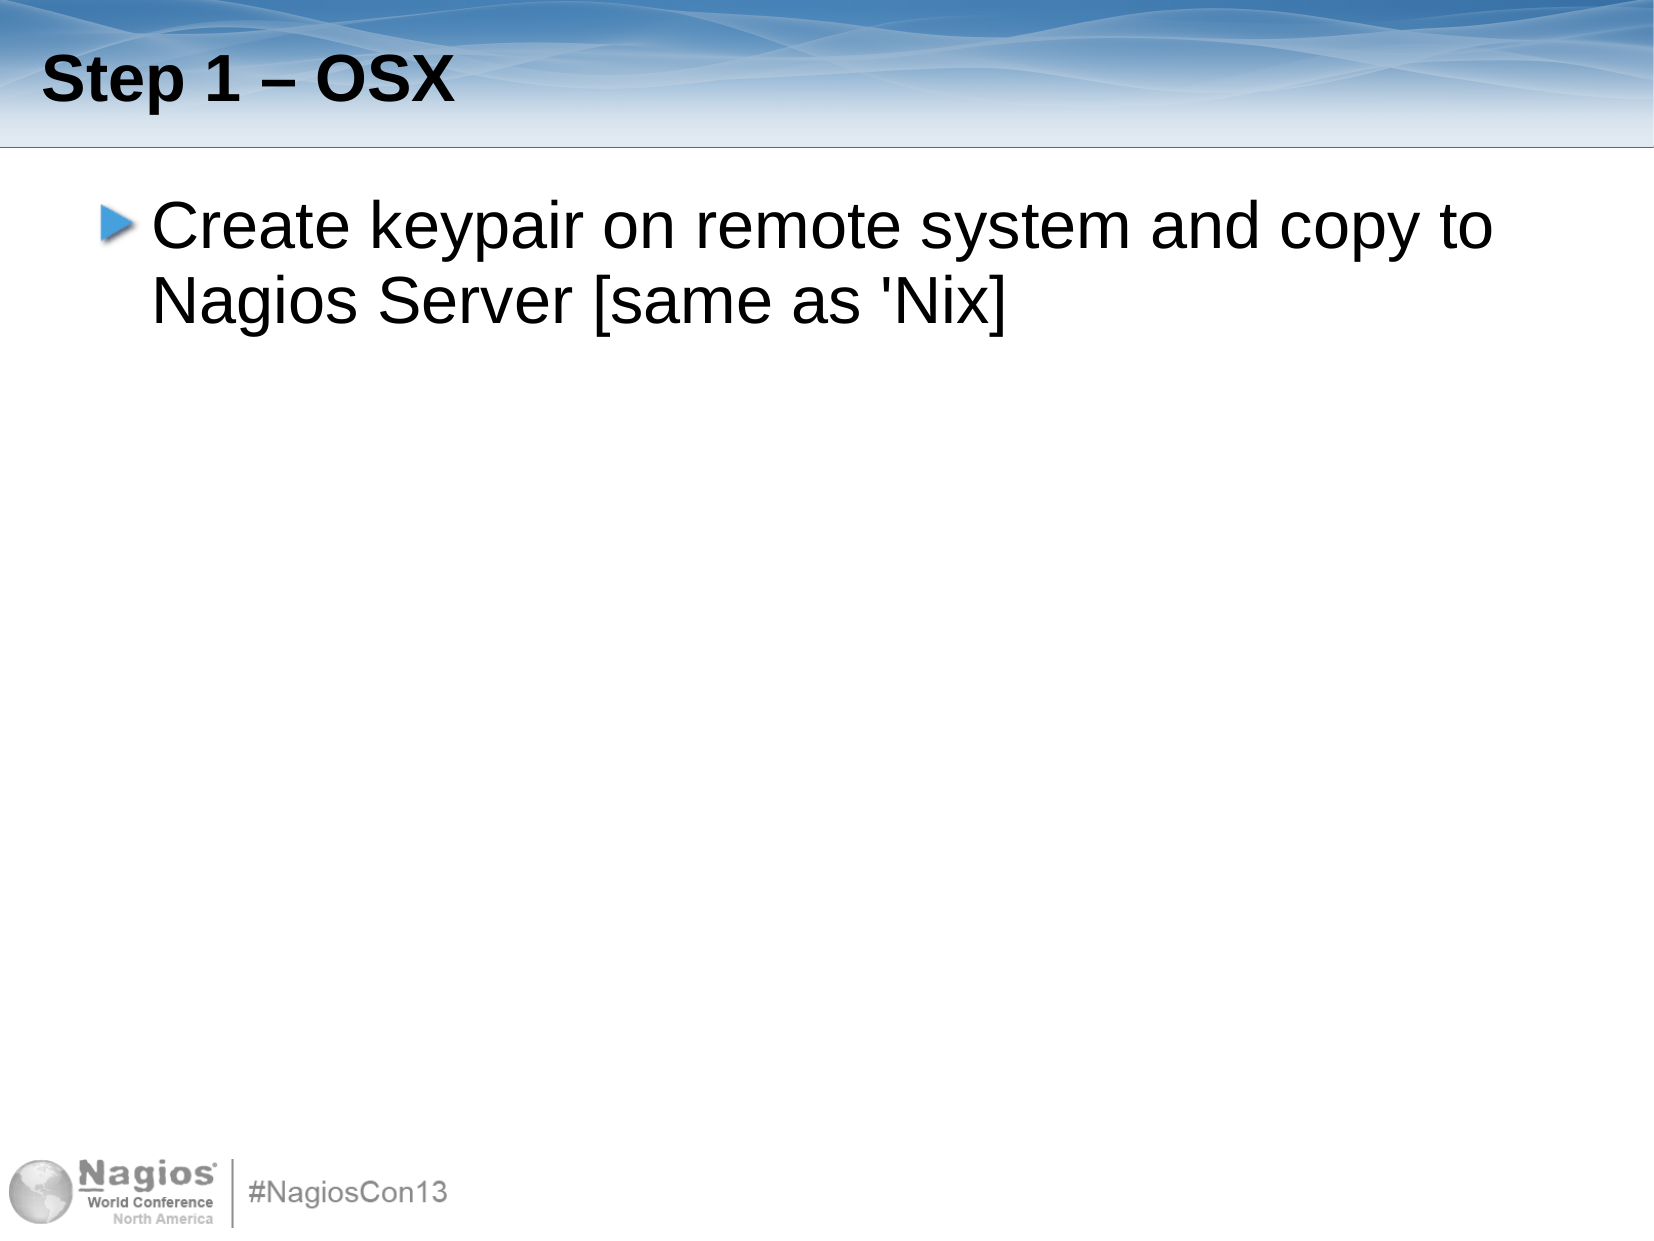

# Step 1 – OSX
Create keypair on remote system and copy to Nagios Server [same as 'Nix]